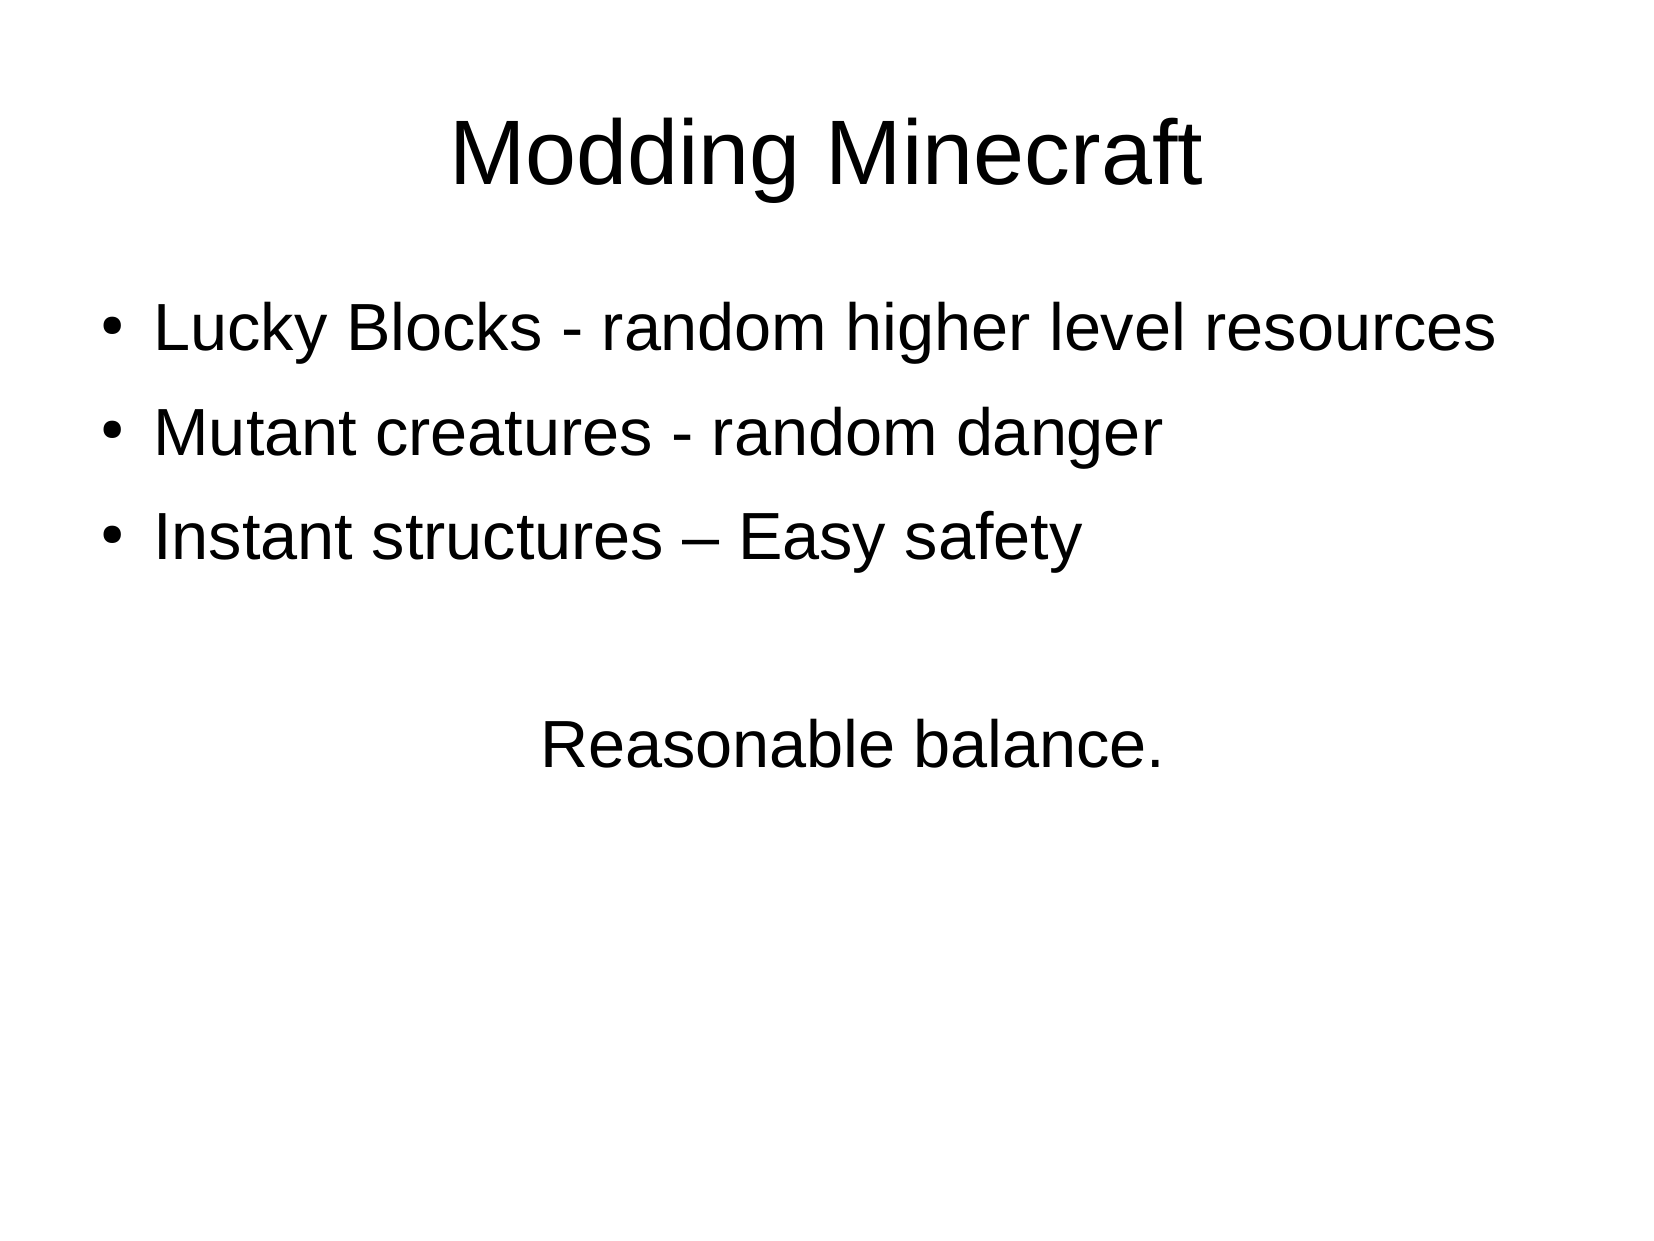

# Modding Minecraft
Lucky Blocks - random higher level resources
Mutant creatures - random danger
Instant structures – Easy safety
Reasonable balance.